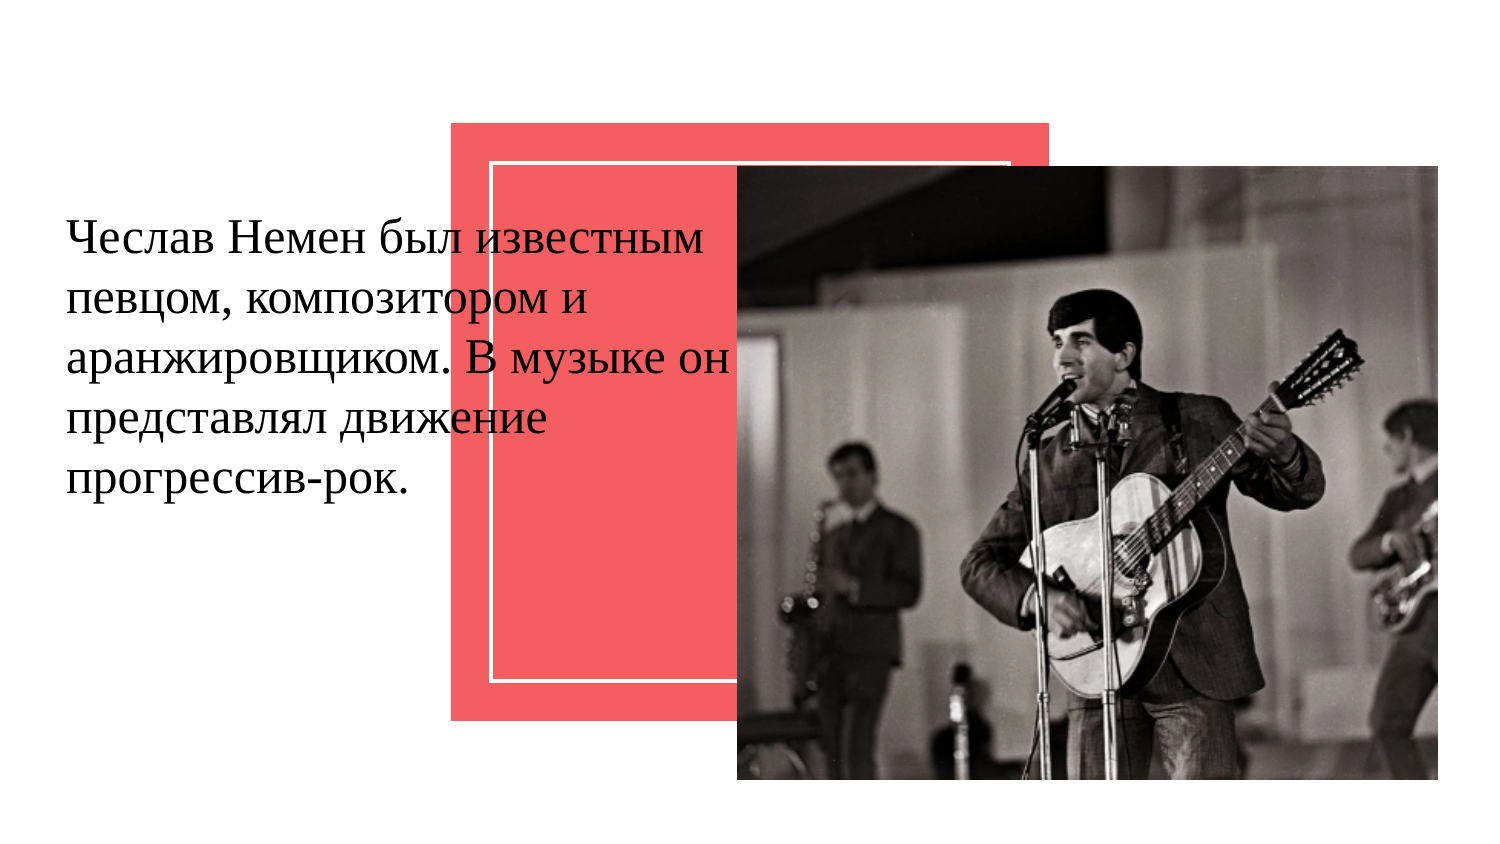

#
Чеслав Немен был известным певцом, композитором и аранжировщиком. В музыке он представлял движение прогрессив-рок.